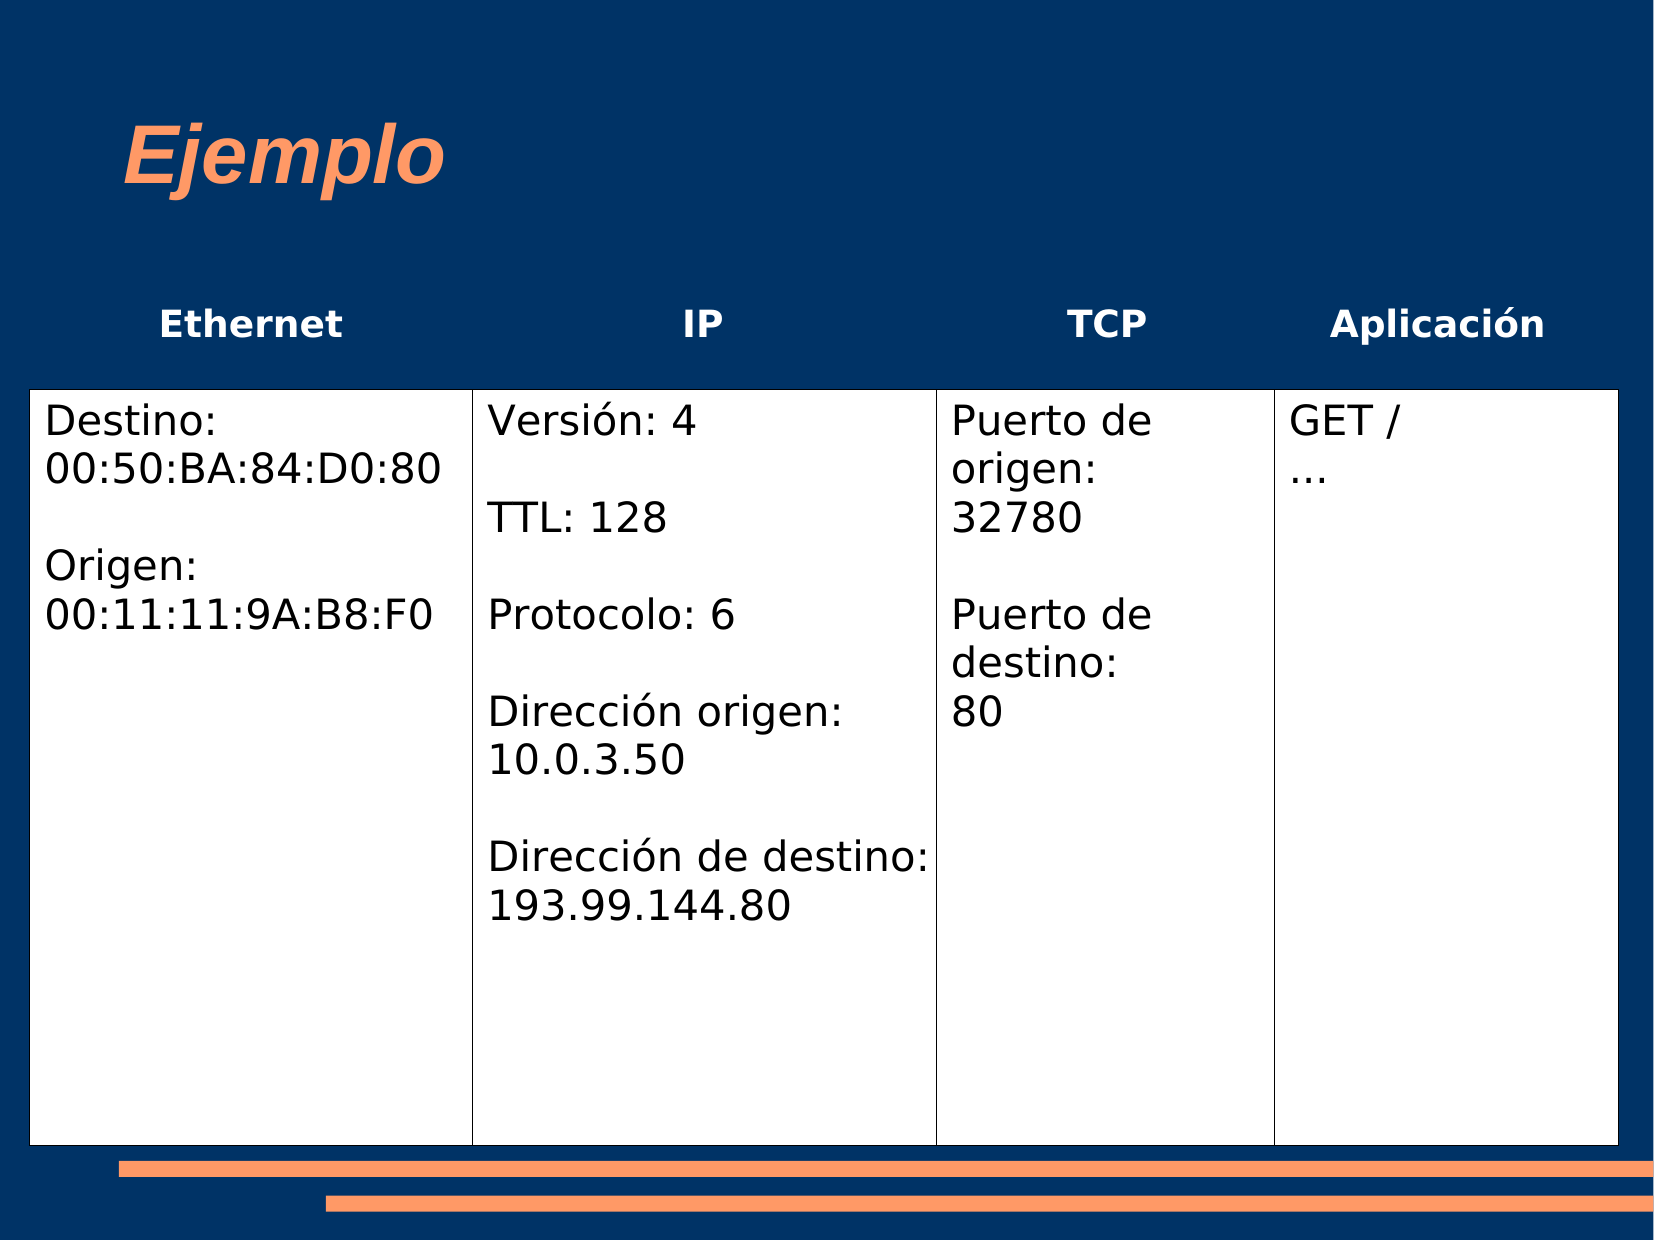

# Ejemplo
Ethernet
IP
TCP
Aplicación
Destino: 00:50:BA:84:D0:80
Origen: 00:11:11:9A:B8:F0
Versión: 4
TTL: 128
Protocolo: 6
Dirección origen: 10.0.3.50
Dirección de destino: 193.99.144.80
Puerto de origen:
32780
Puerto de destino:
80
GET /
...